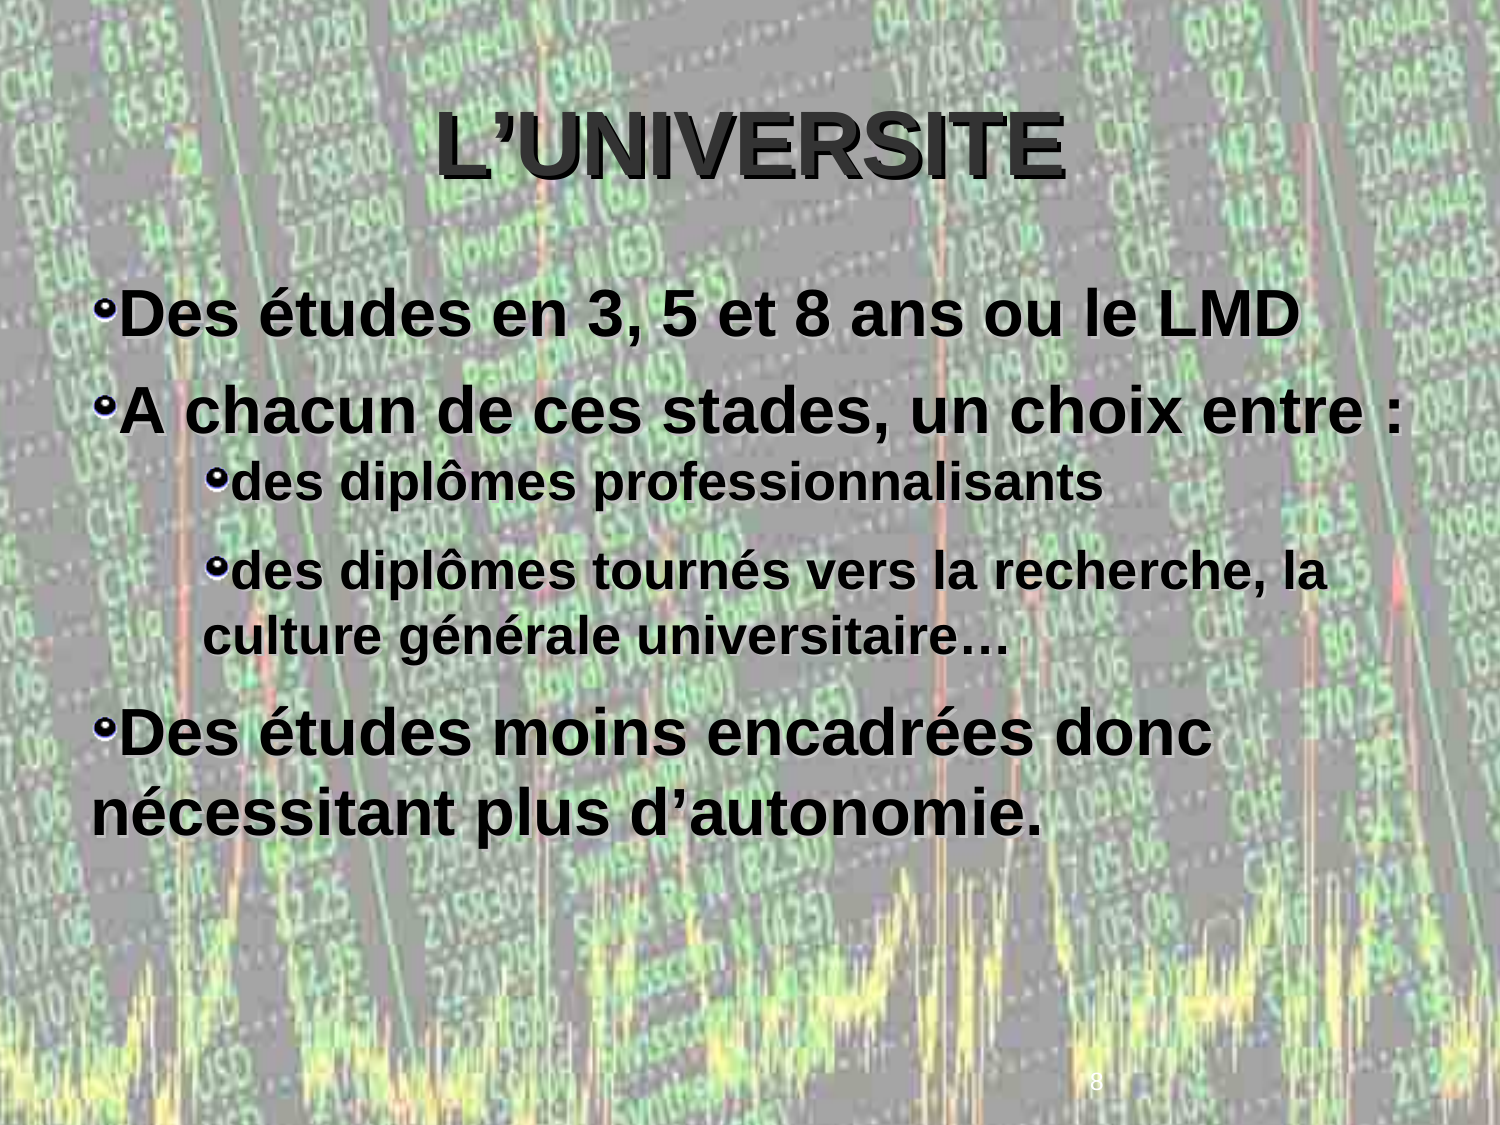

# L’UNIVERSITE
Des études en 3, 5 et 8 ans ou le LMD
A chacun de ces stades, un choix entre :
des diplômes professionnalisants
des diplômes tournés vers la recherche, la culture générale universitaire…
Des études moins encadrées donc nécessitant plus d’autonomie.